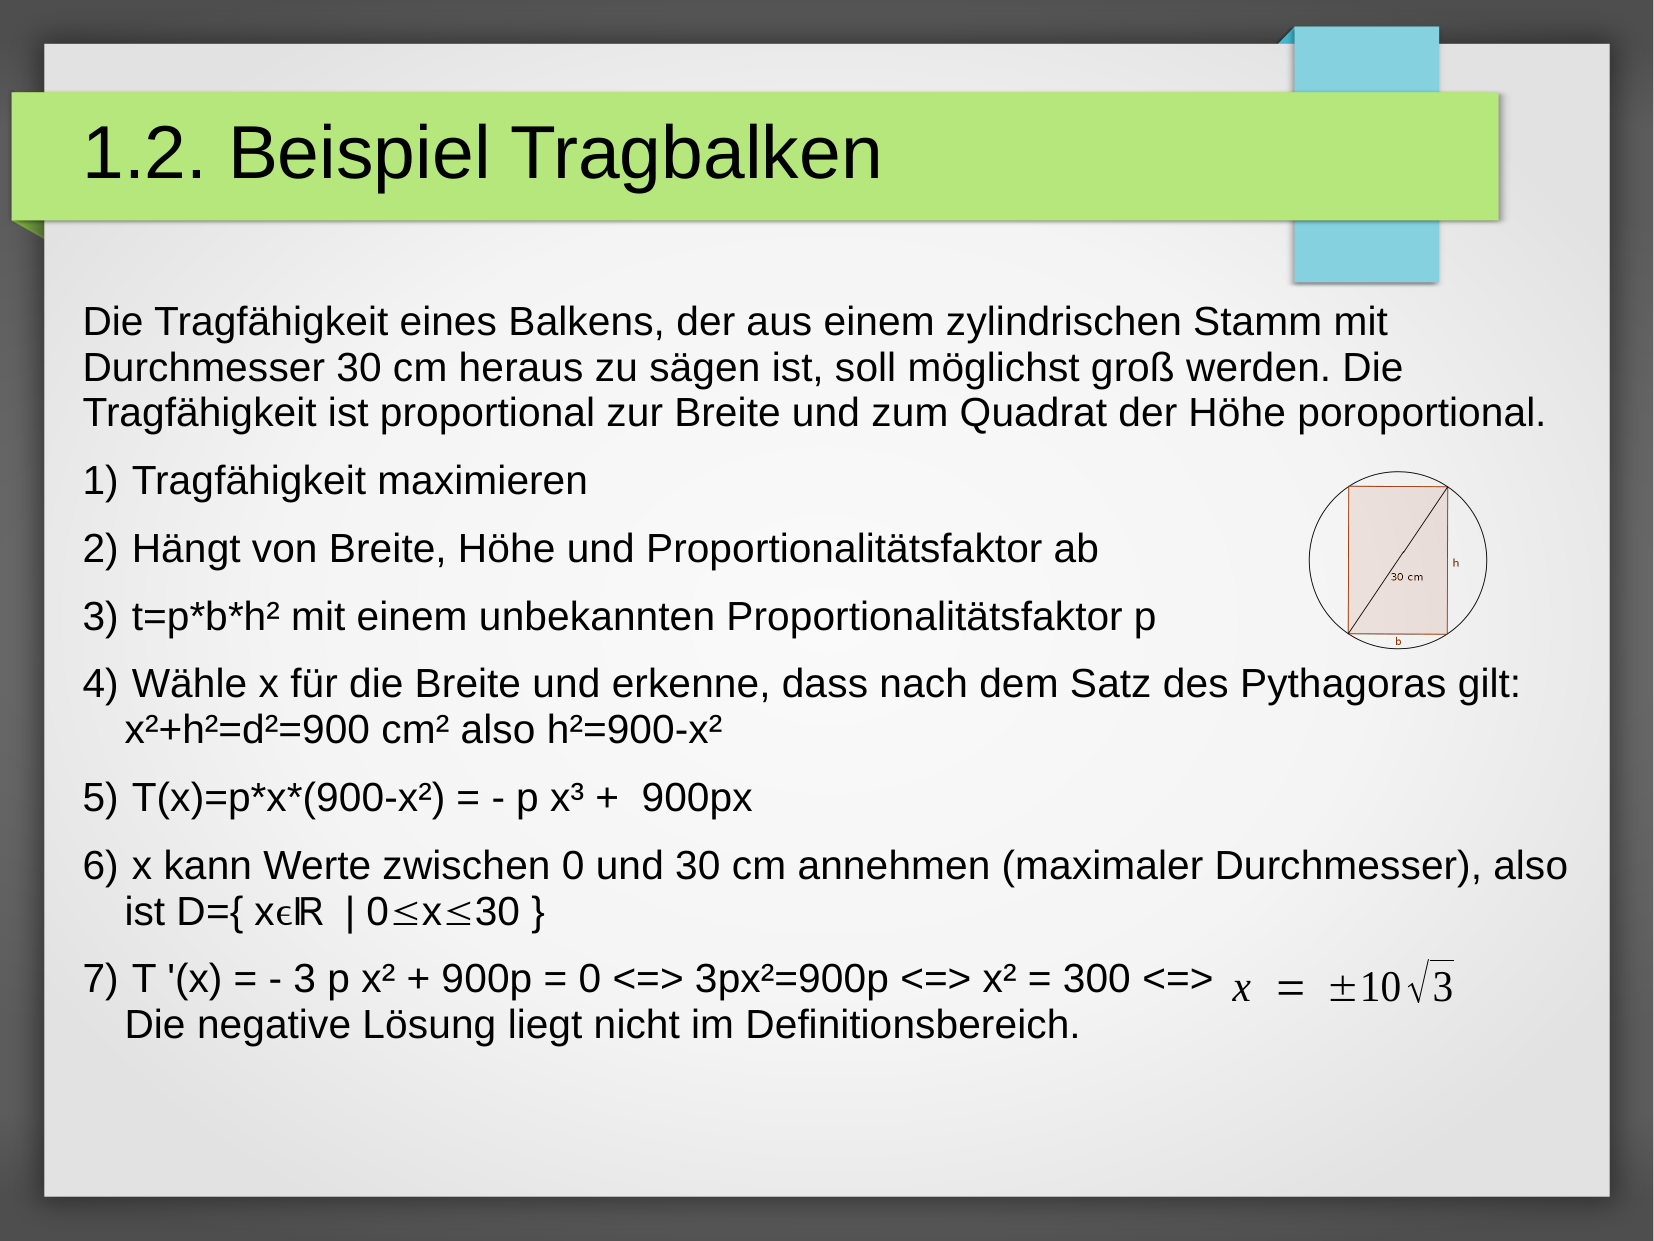

# 1.2. Beispiel Tragbalken
Die Tragfähigkeit eines Balkens, der aus einem zylindrischen Stamm mit Durchmesser 30 cm heraus zu sägen ist, soll möglichst groß werden. Die Tragfähigkeit ist proportional zur Breite und zum Quadrat der Höhe poroportional.
 Tragfähigkeit maximieren
 Hängt von Breite, Höhe und Proportionalitätsfaktor ab
 t=p*b*h² mit einem unbekannten Proportionalitätsfaktor p
 Wähle x für die Breite und erkenne, dass nach dem Satz des Pythagoras gilt: x²+h²=d²=900 cm² also h²=900-x²
 T(x)=p*x*(900-x²) = - p x³ + 900px
 x kann Werte zwischen 0 und 30 cm annehmen (maximaler Durchmesser), also ist D={ xℝ | 0≤x≤30 }
 T '(x) = - 3 p x² + 900p = 0 <=> 3px²=900p <=> x² = 300 <=>
Die negative Lösung liegt nicht im Definitionsbereich.